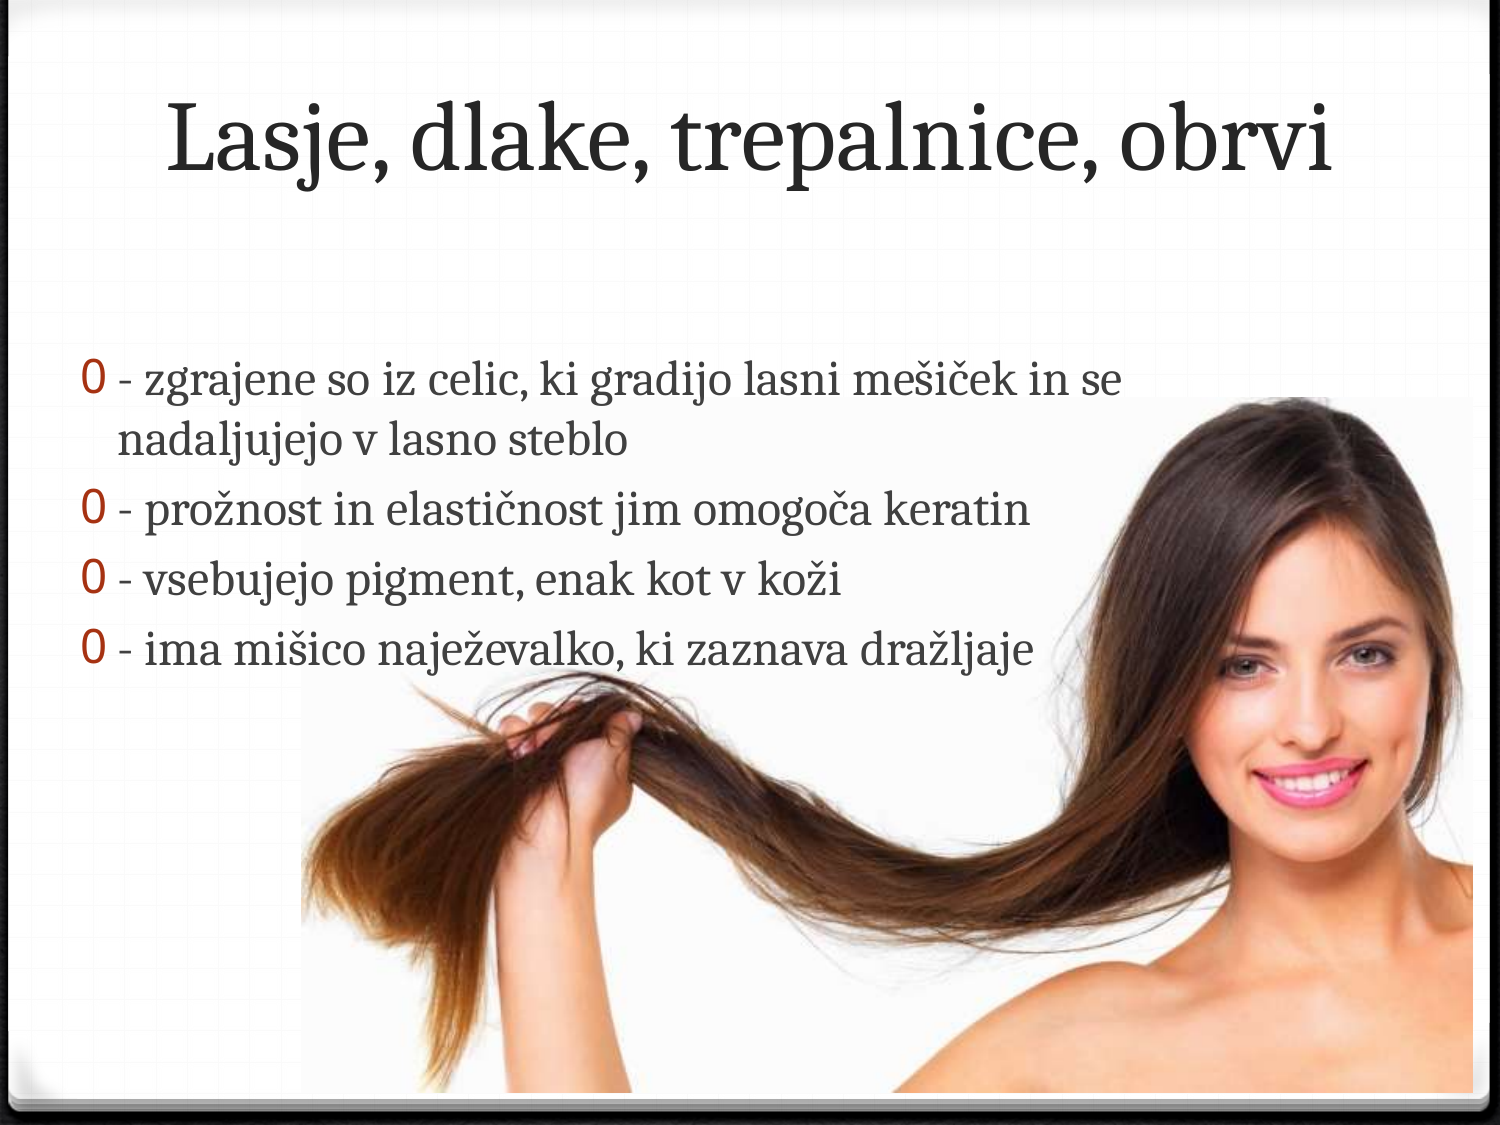

# Lasje, dlake, trepalnice, obrvi
- zgrajene so iz celic, ki gradijo lasni mešiček in se nadaljujejo v lasno steblo
- prožnost in elastičnost jim omogoča keratin
- vsebujejo pigment, enak kot v koži
- ima mišico naježevalko, ki zaznava dražljaje